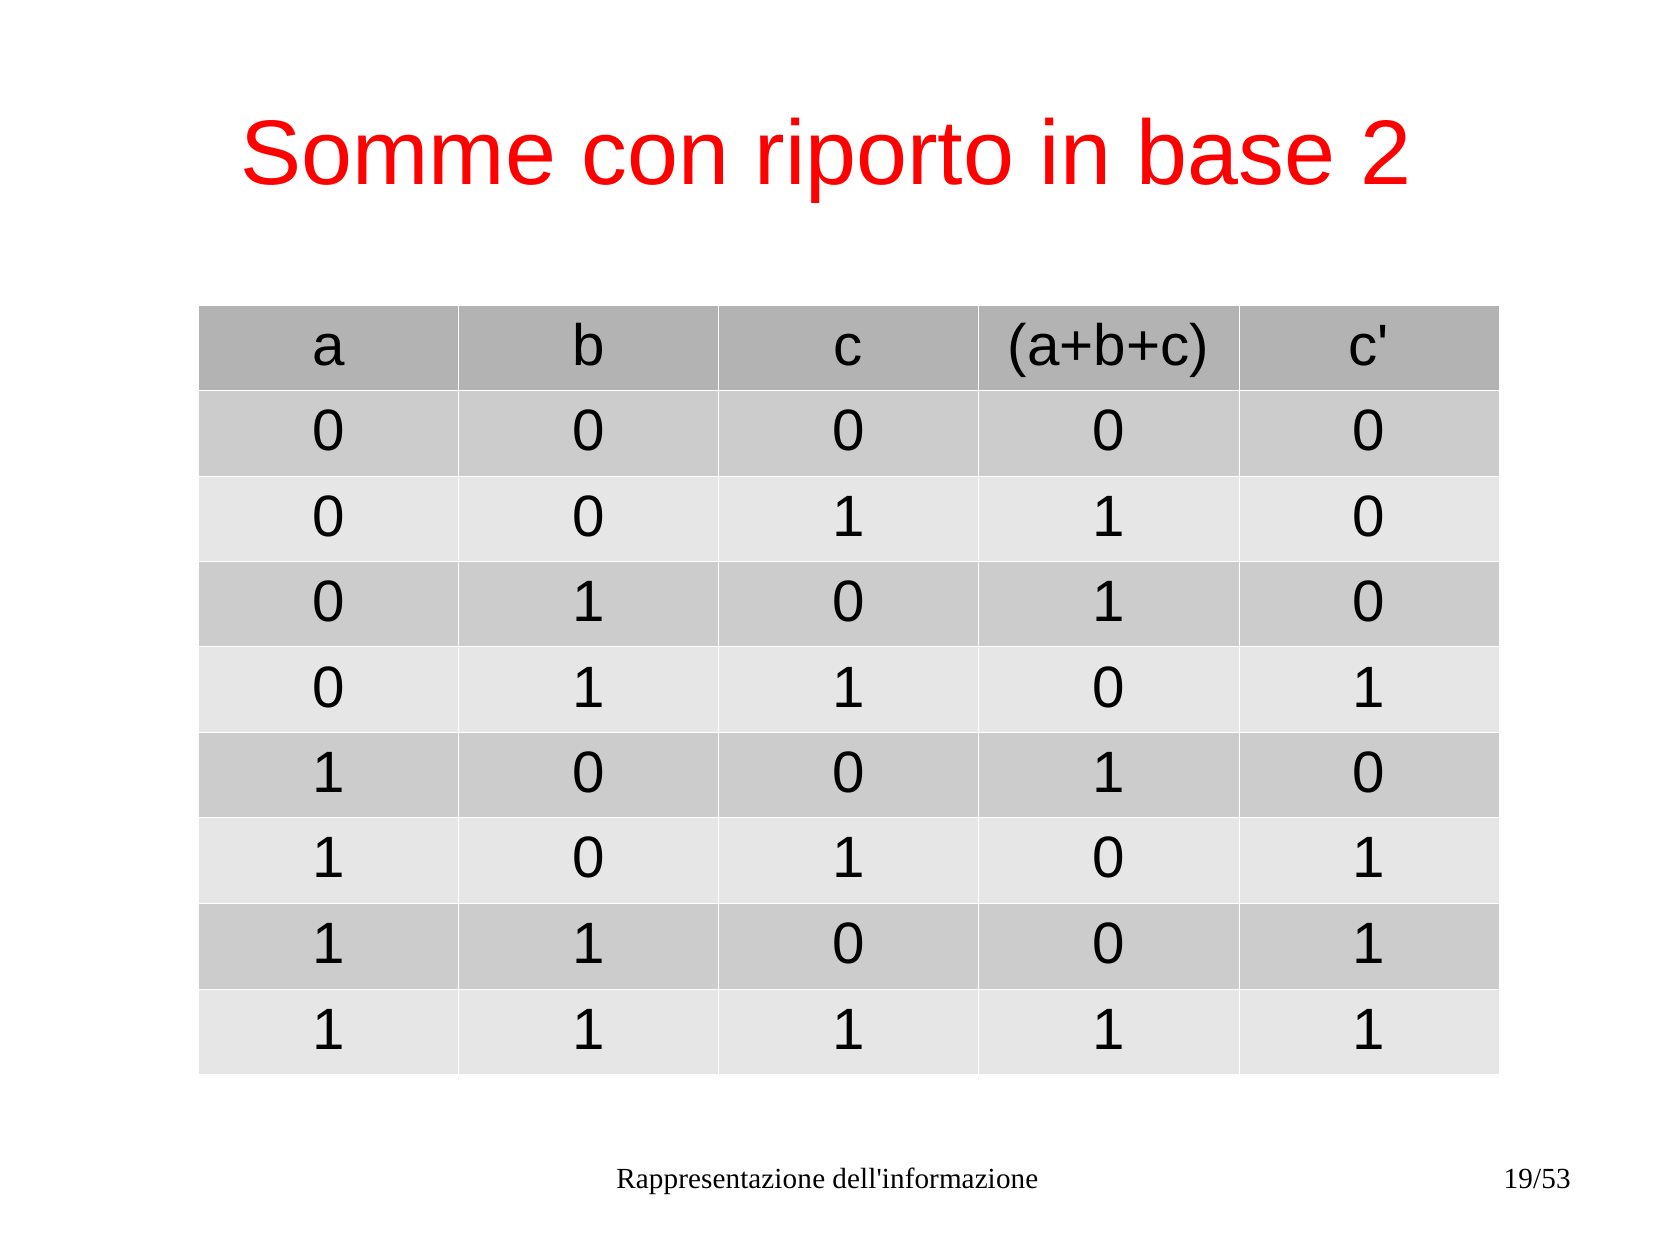

# Somme con riporto in base 2
| a | b | c | (a+b+c) | c' |
| --- | --- | --- | --- | --- |
| 0 | 0 | 0 | 0 | 0 |
| 0 | 0 | 1 | 1 | 0 |
| 0 | 1 | 0 | 1 | 0 |
| 0 | 1 | 1 | 0 | 1 |
| 1 | 0 | 0 | 1 | 0 |
| 1 | 0 | 1 | 0 | 1 |
| 1 | 1 | 0 | 0 | 1 |
| 1 | 1 | 1 | 1 | 1 |
Rappresentazione dell'informazione
19